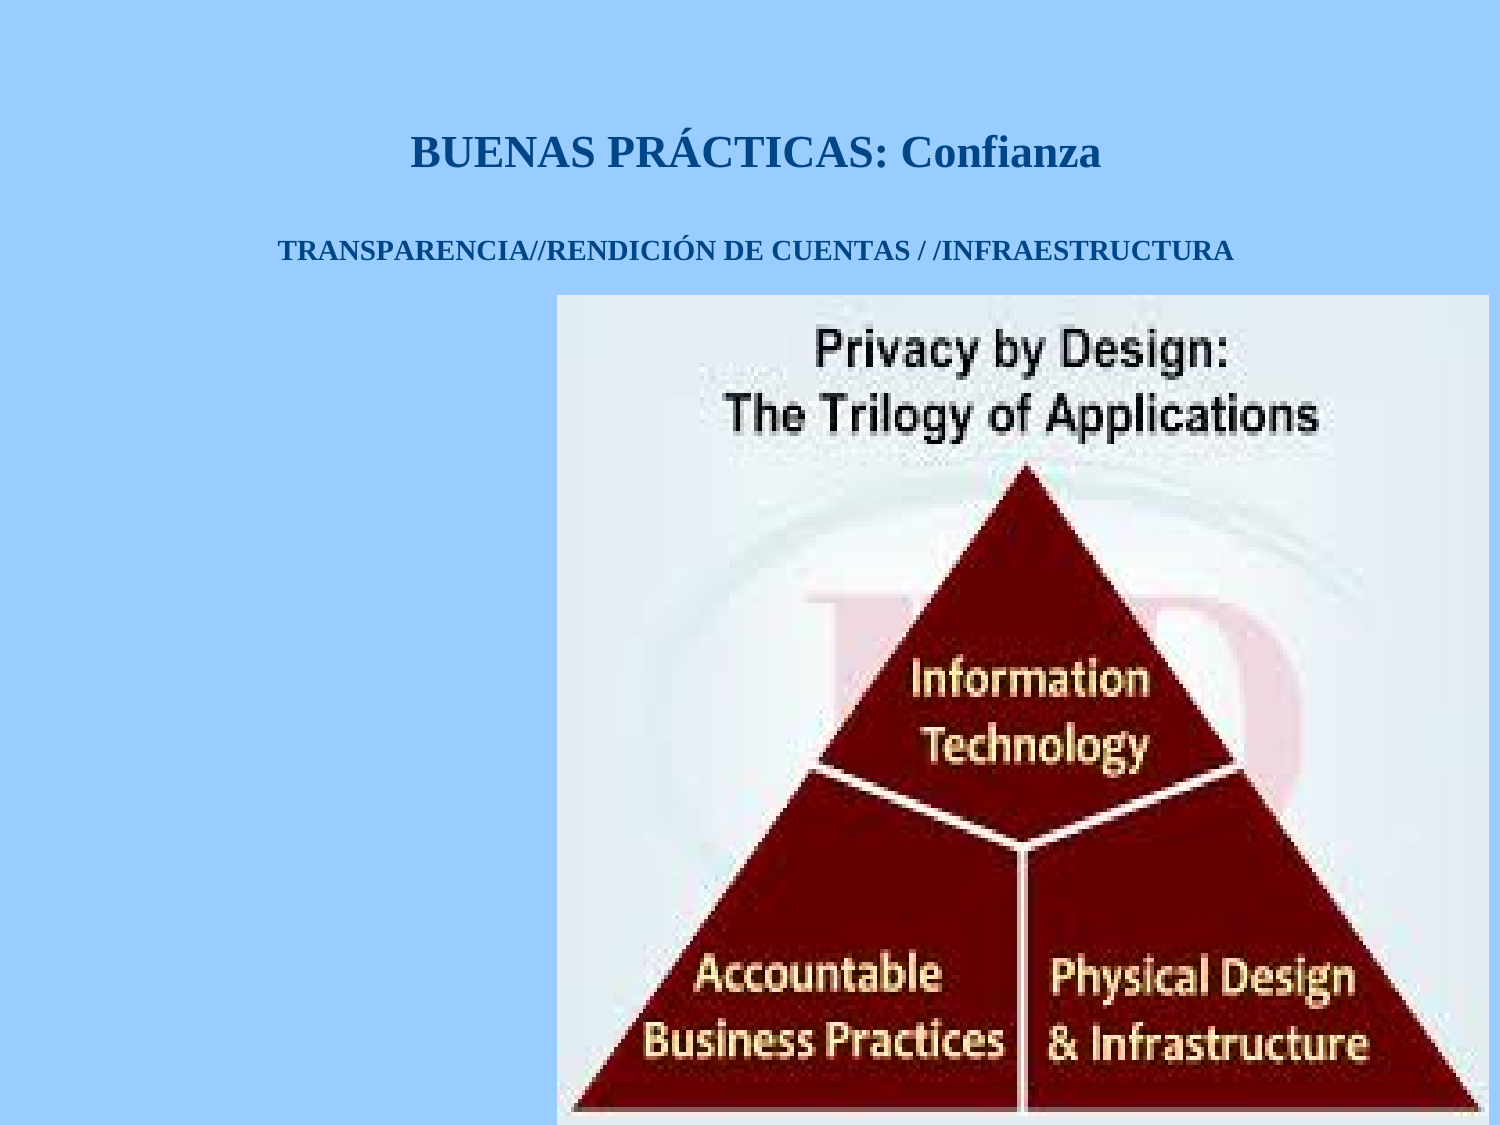

# BUENAS PRÁCTICAS: Confianza TRANSPARENCIA//RENDICIÓN DE CUENTAS / /INFRAESTRUCTURA